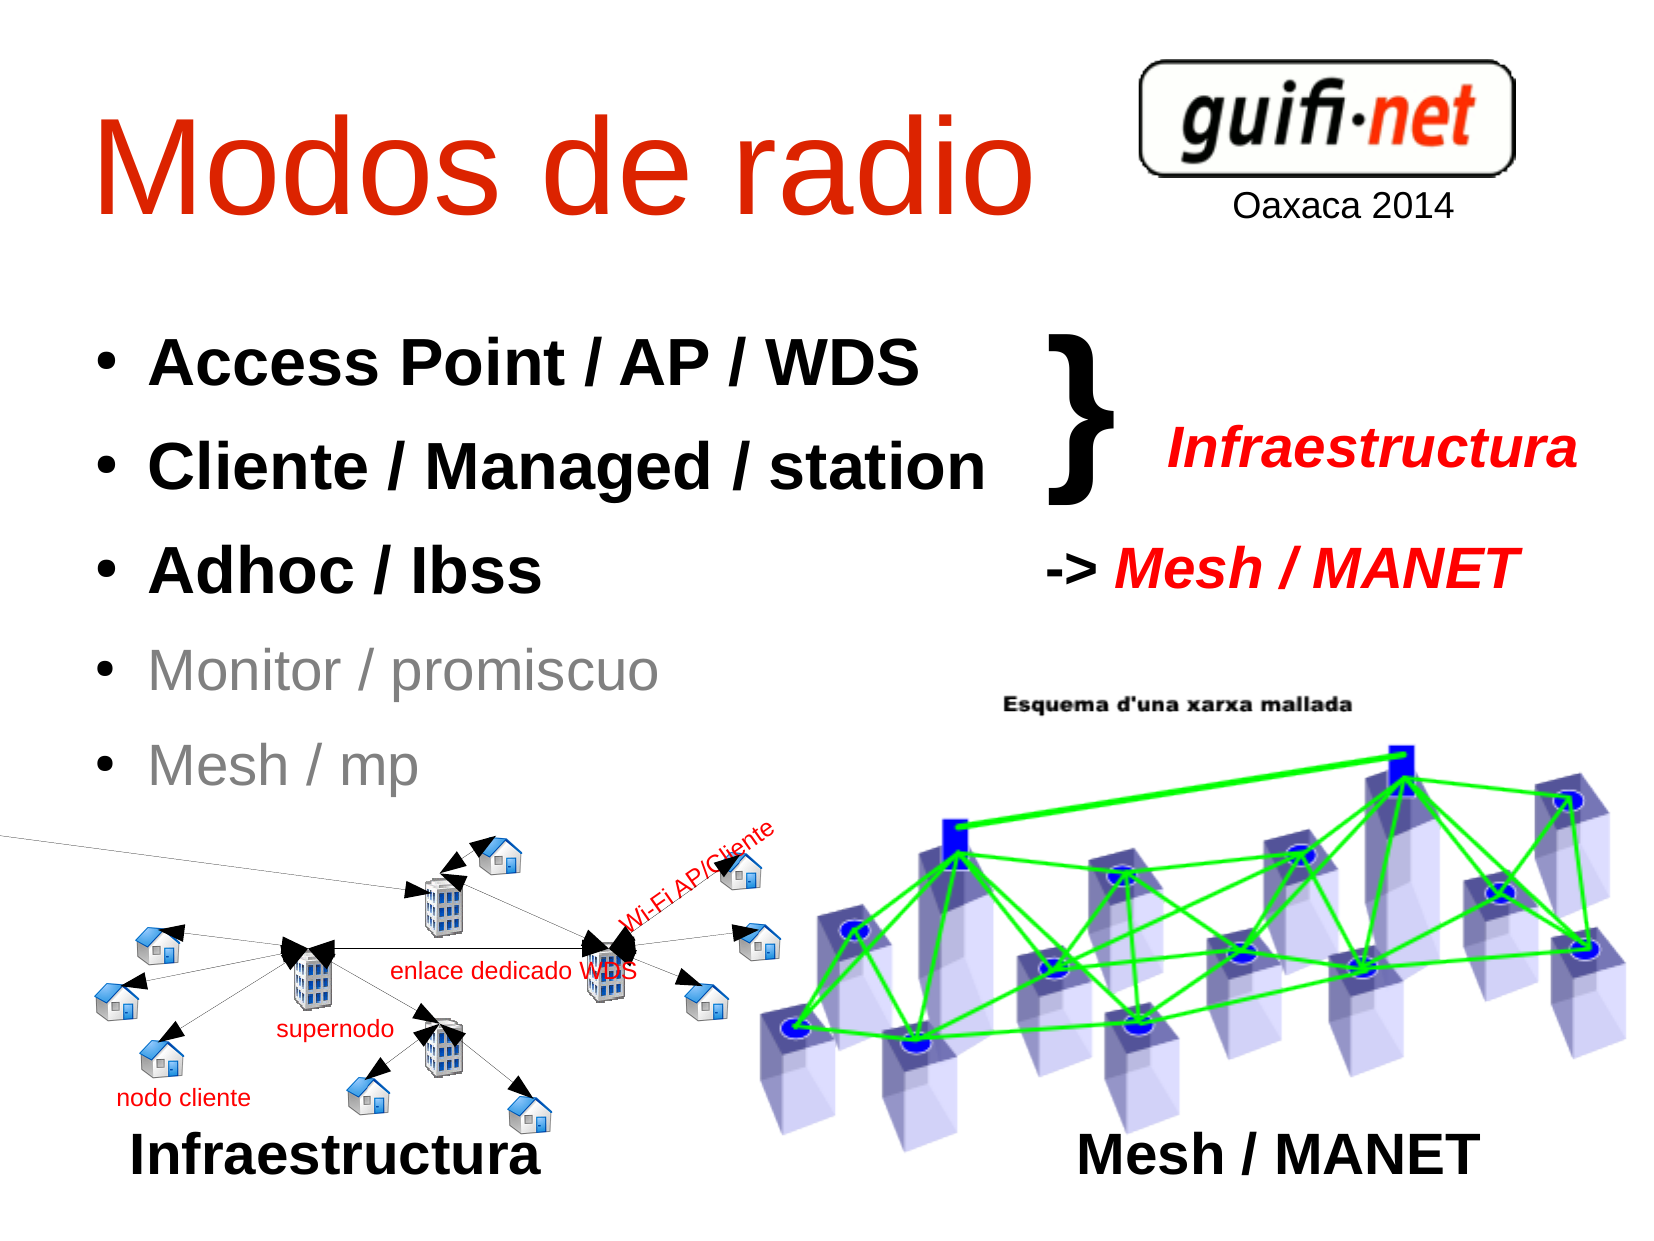

Modos de radio
Oaxaca 2014
} Infraestructura
-> Mesh / MANET
# Access Point / AP / WDS
Cliente / Managed / station
Adhoc / Ibss
Monitor / promiscuo
Mesh / mp
Wi-Fi AP/Cliente
enlace dedicado WDS
supernodo
nodo cliente
Infraestructura Mesh / MANET